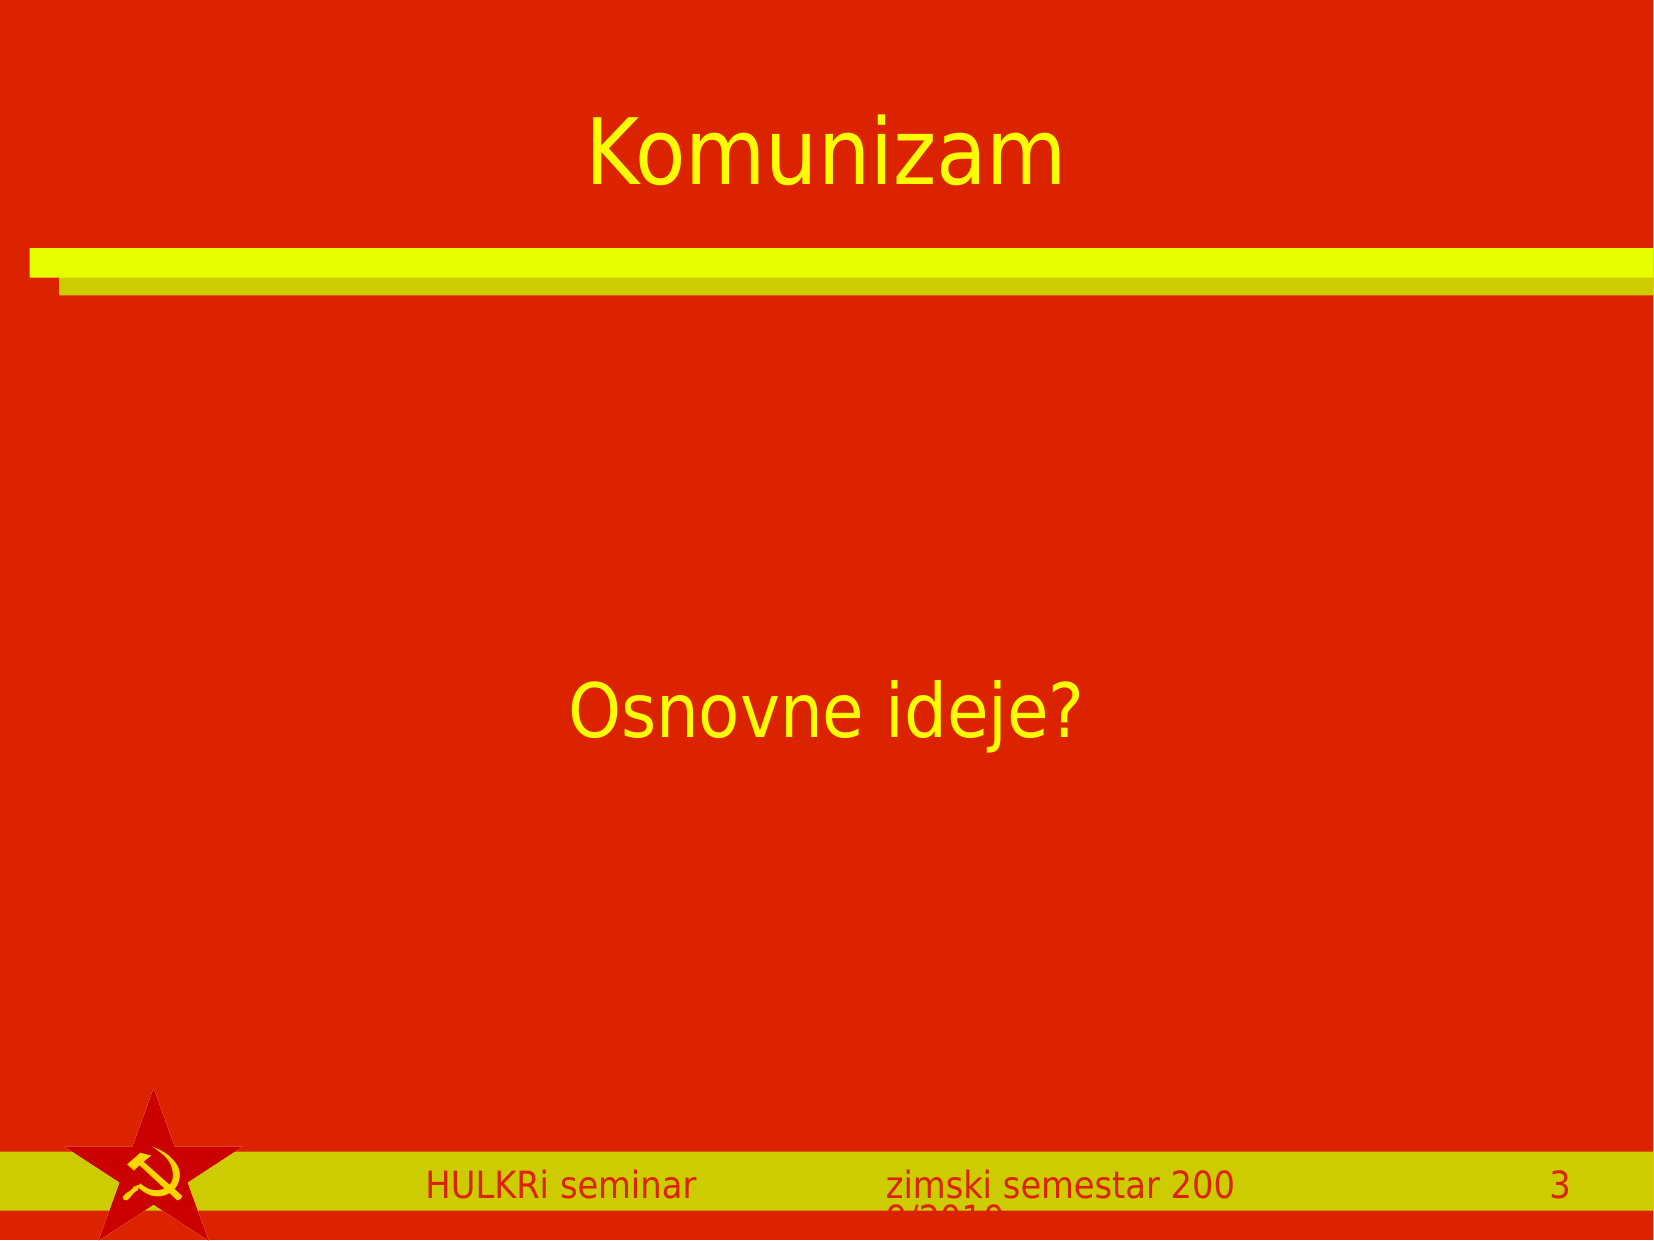

# Komunizam
Osnovne ideje?
HULKRi seminar
zimski semestar 2009/2010.
3